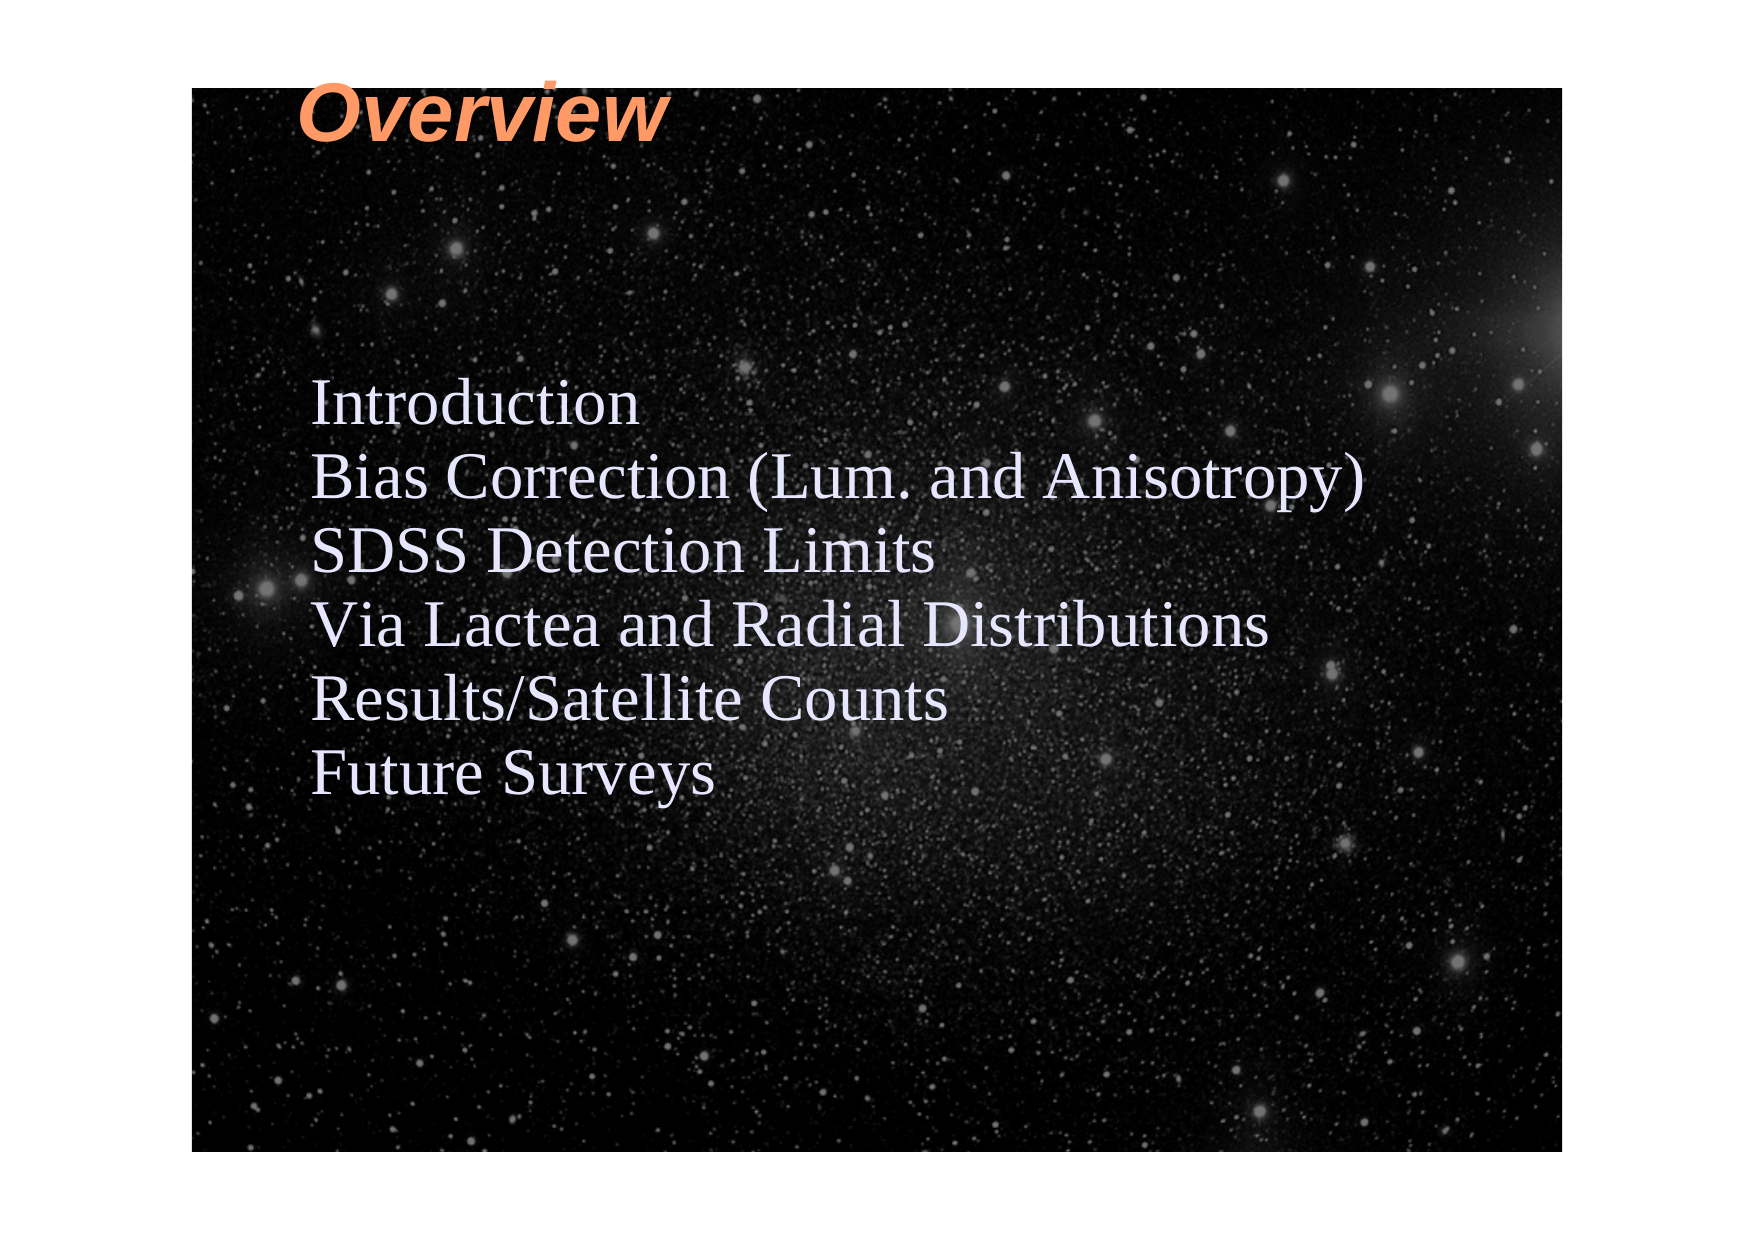

# Overview
Introduction
Bias Correction (Lum. and Anisotropy)
SDSS Detection Limits
Via Lactea and Radial Distributions
Results/Satellite Counts
Future Surveys